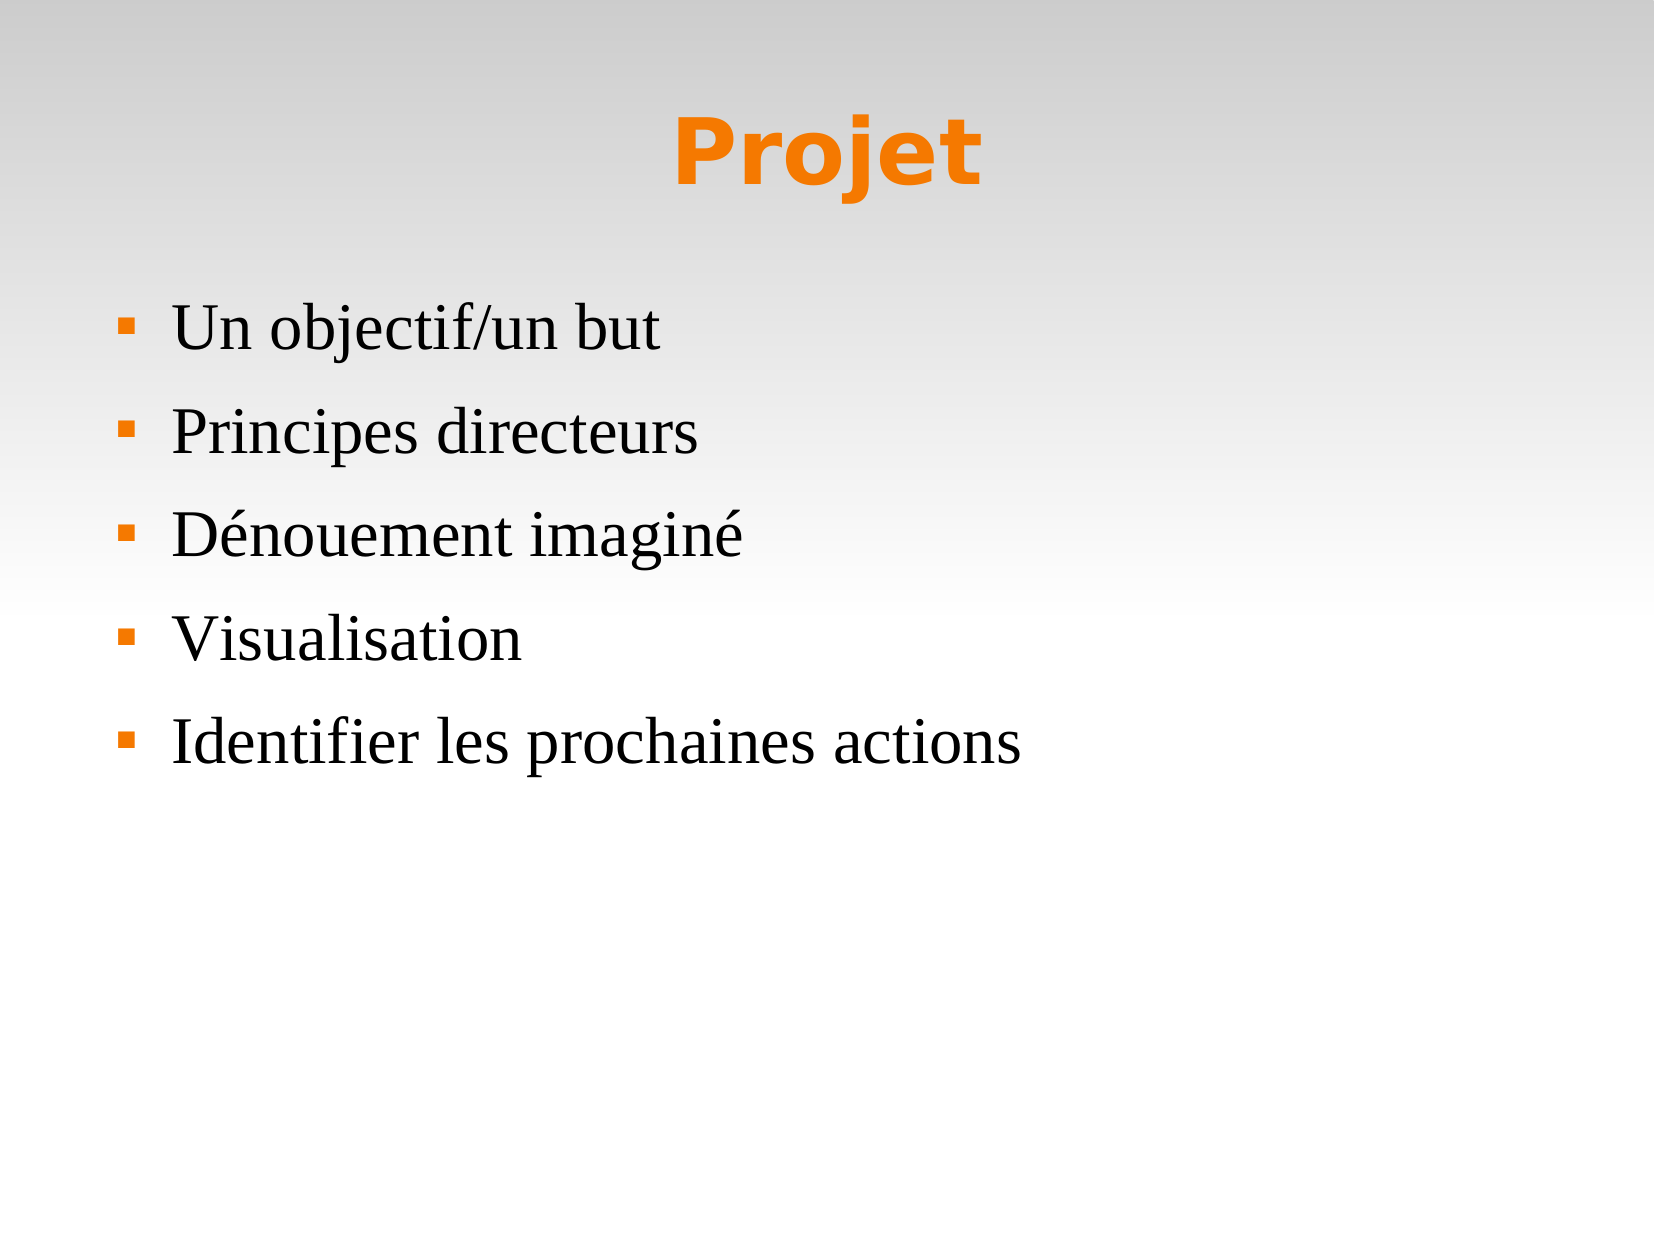

# Projet
Un objectif/un but
Principes directeurs
Dénouement imaginé
Visualisation
Identifier les prochaines actions